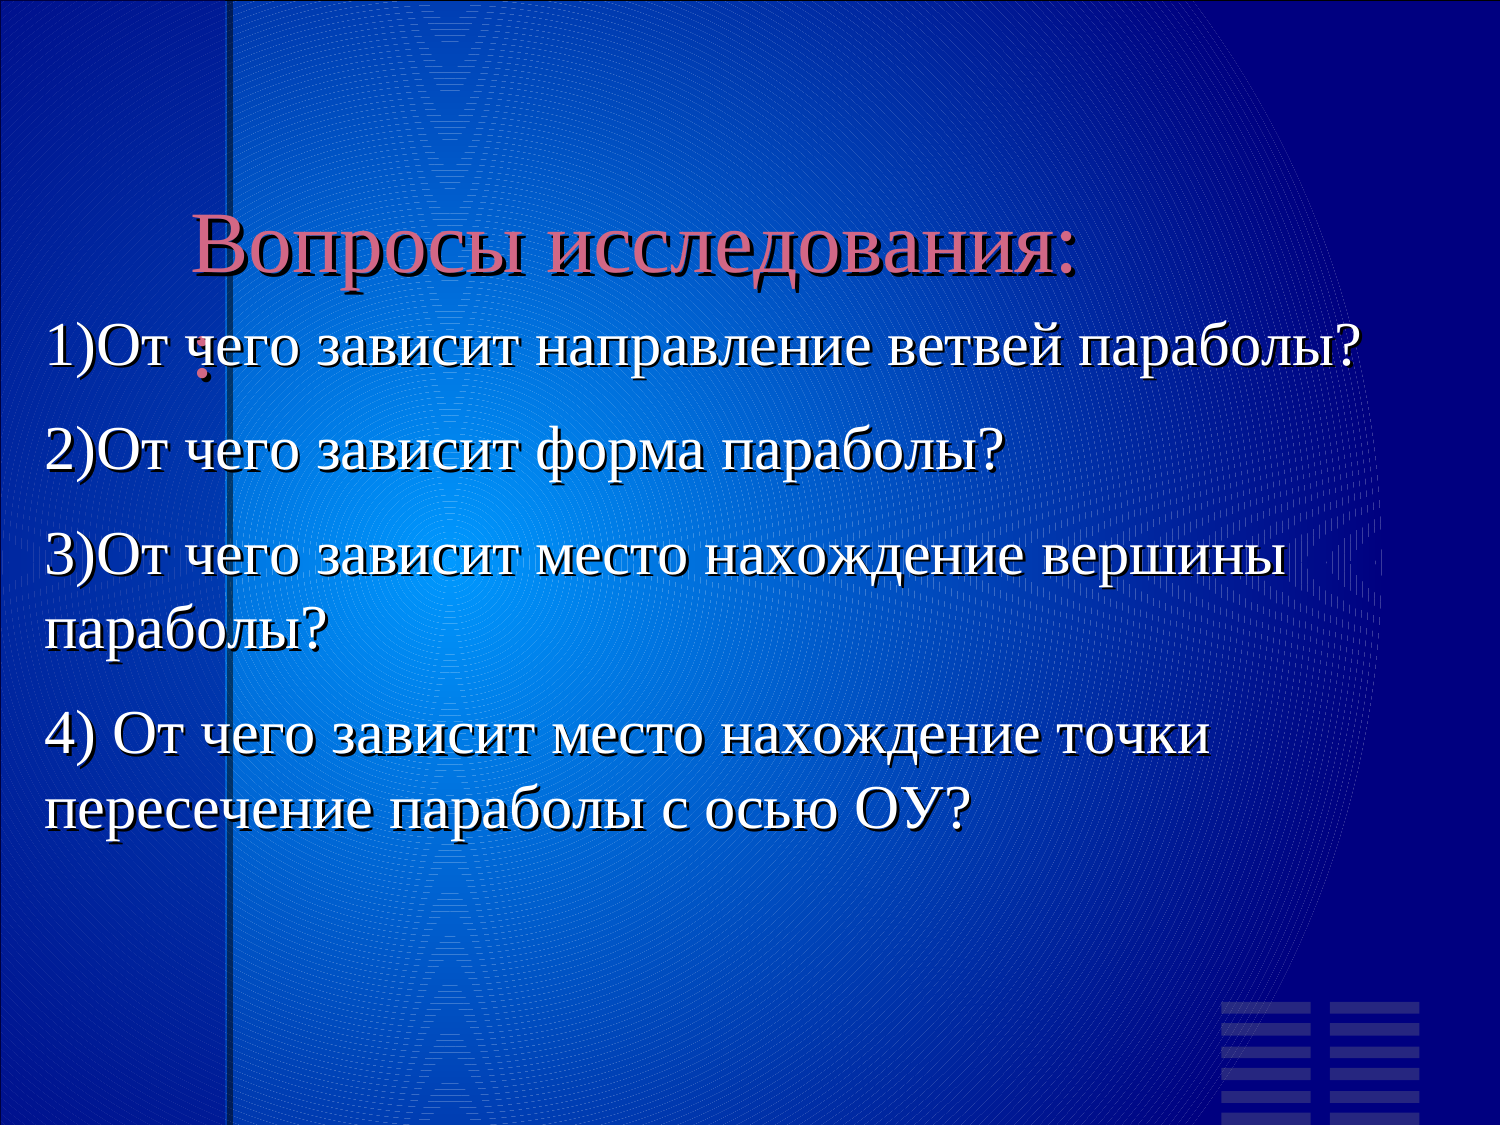

# Вопросы исследования: :
1)От чего зависит направление ветвей параболы?
2)От чего зависит форма параболы?
3)От чего зависит место нахождение вершины параболы?
4) От чего зависит место нахождение точки пересечение параболы с осью ОУ?